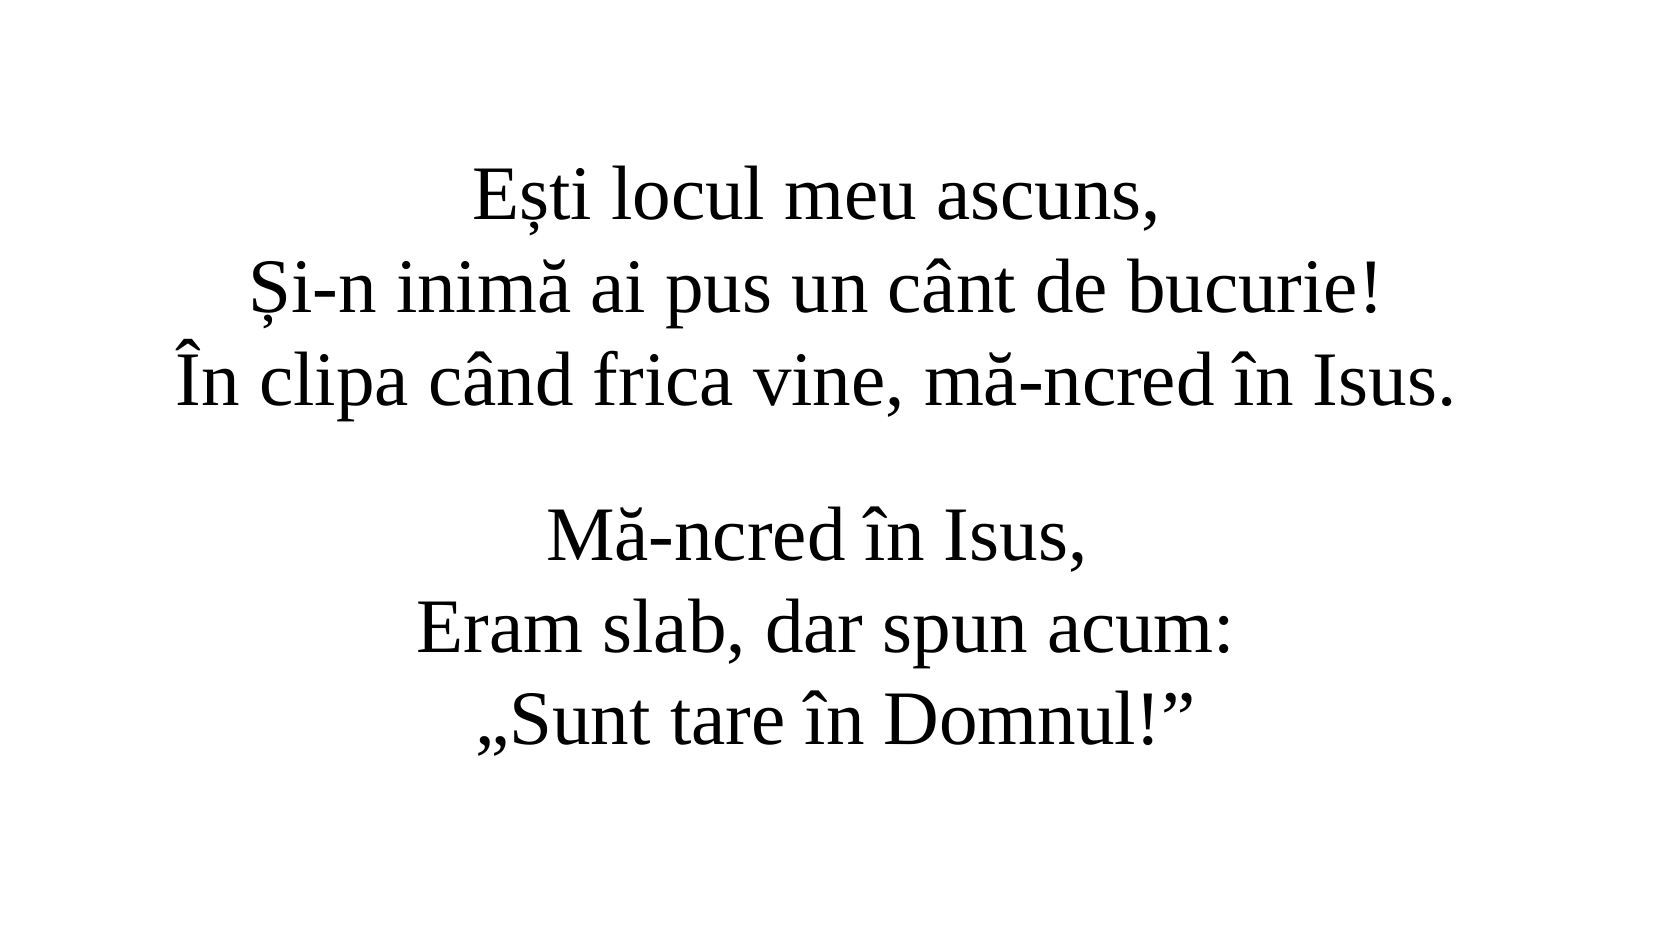

# Ești locul meu ascuns,
Și-n inimă ai pus un cânt de bucurie!
În clipa când frica vine, mă-ncred în Isus.
Mă-ncred în Isus,
Eram slab, dar spun acum:
 „Sunt tare în Domnul!”